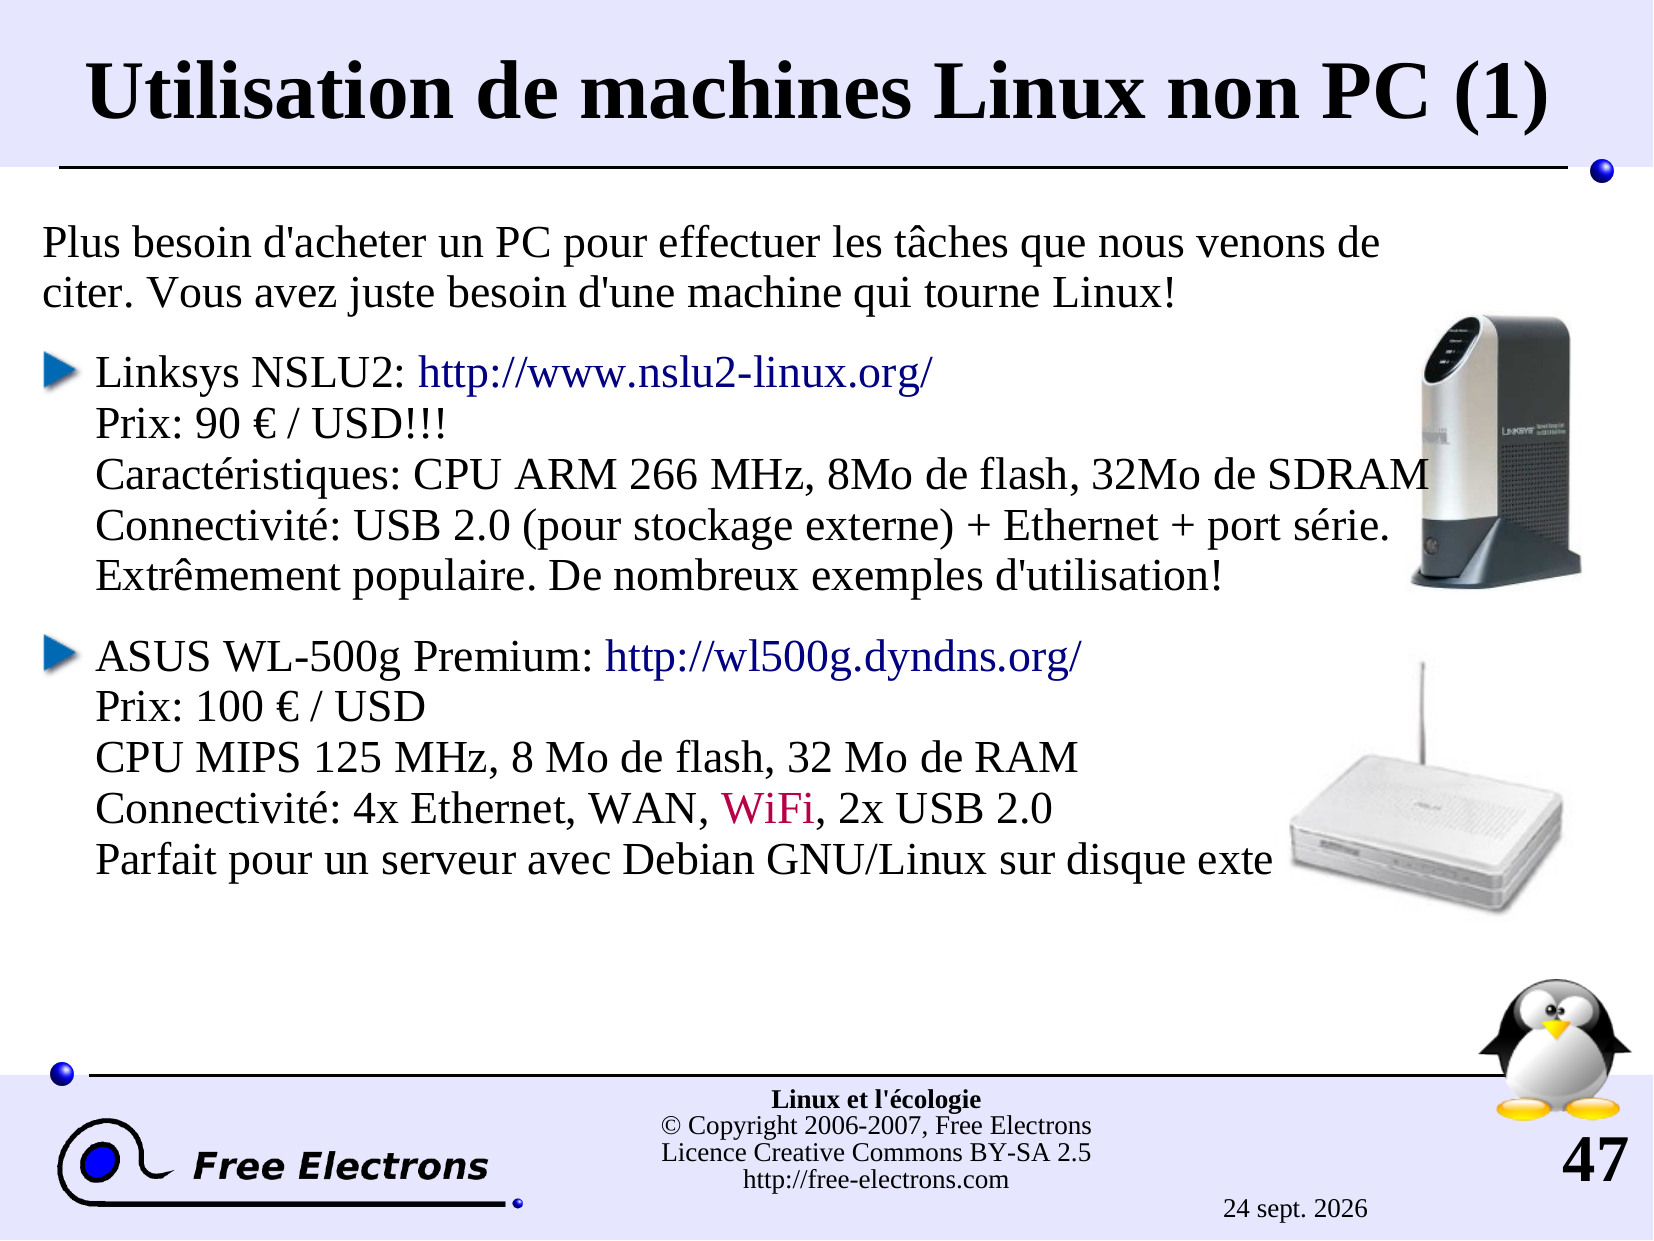

# Utilisation de machines Linux non PC (1)
Plus besoin d'acheter un PC pour effectuer les tâches que nous venons de citer. Vous avez juste besoin d'une machine qui tourne Linux!
Linksys NSLU2: http://www.nslu2-linux.org/
Prix: 90 € / USD!!!
Caractéristiques: CPU ARM 266 MHz, 8Mo de flash, 32Mo de SDRAM
Connectivité: USB 2.0 (pour stockage externe) + Ethernet + port série.
Extrêmement populaire. De nombreux exemples d'utilisation!
ASUS WL-500g Premium: http://wl500g.dyndns.org/
Prix: 100 € / USD
CPU MIPS 125 MHz, 8 Mo de flash, 32 Mo de RAM
Connectivité: 4x Ethernet, WAN, WiFi, 2x USB 2.0
Parfait pour un serveur avec Debian GNU/Linux sur disque externe.